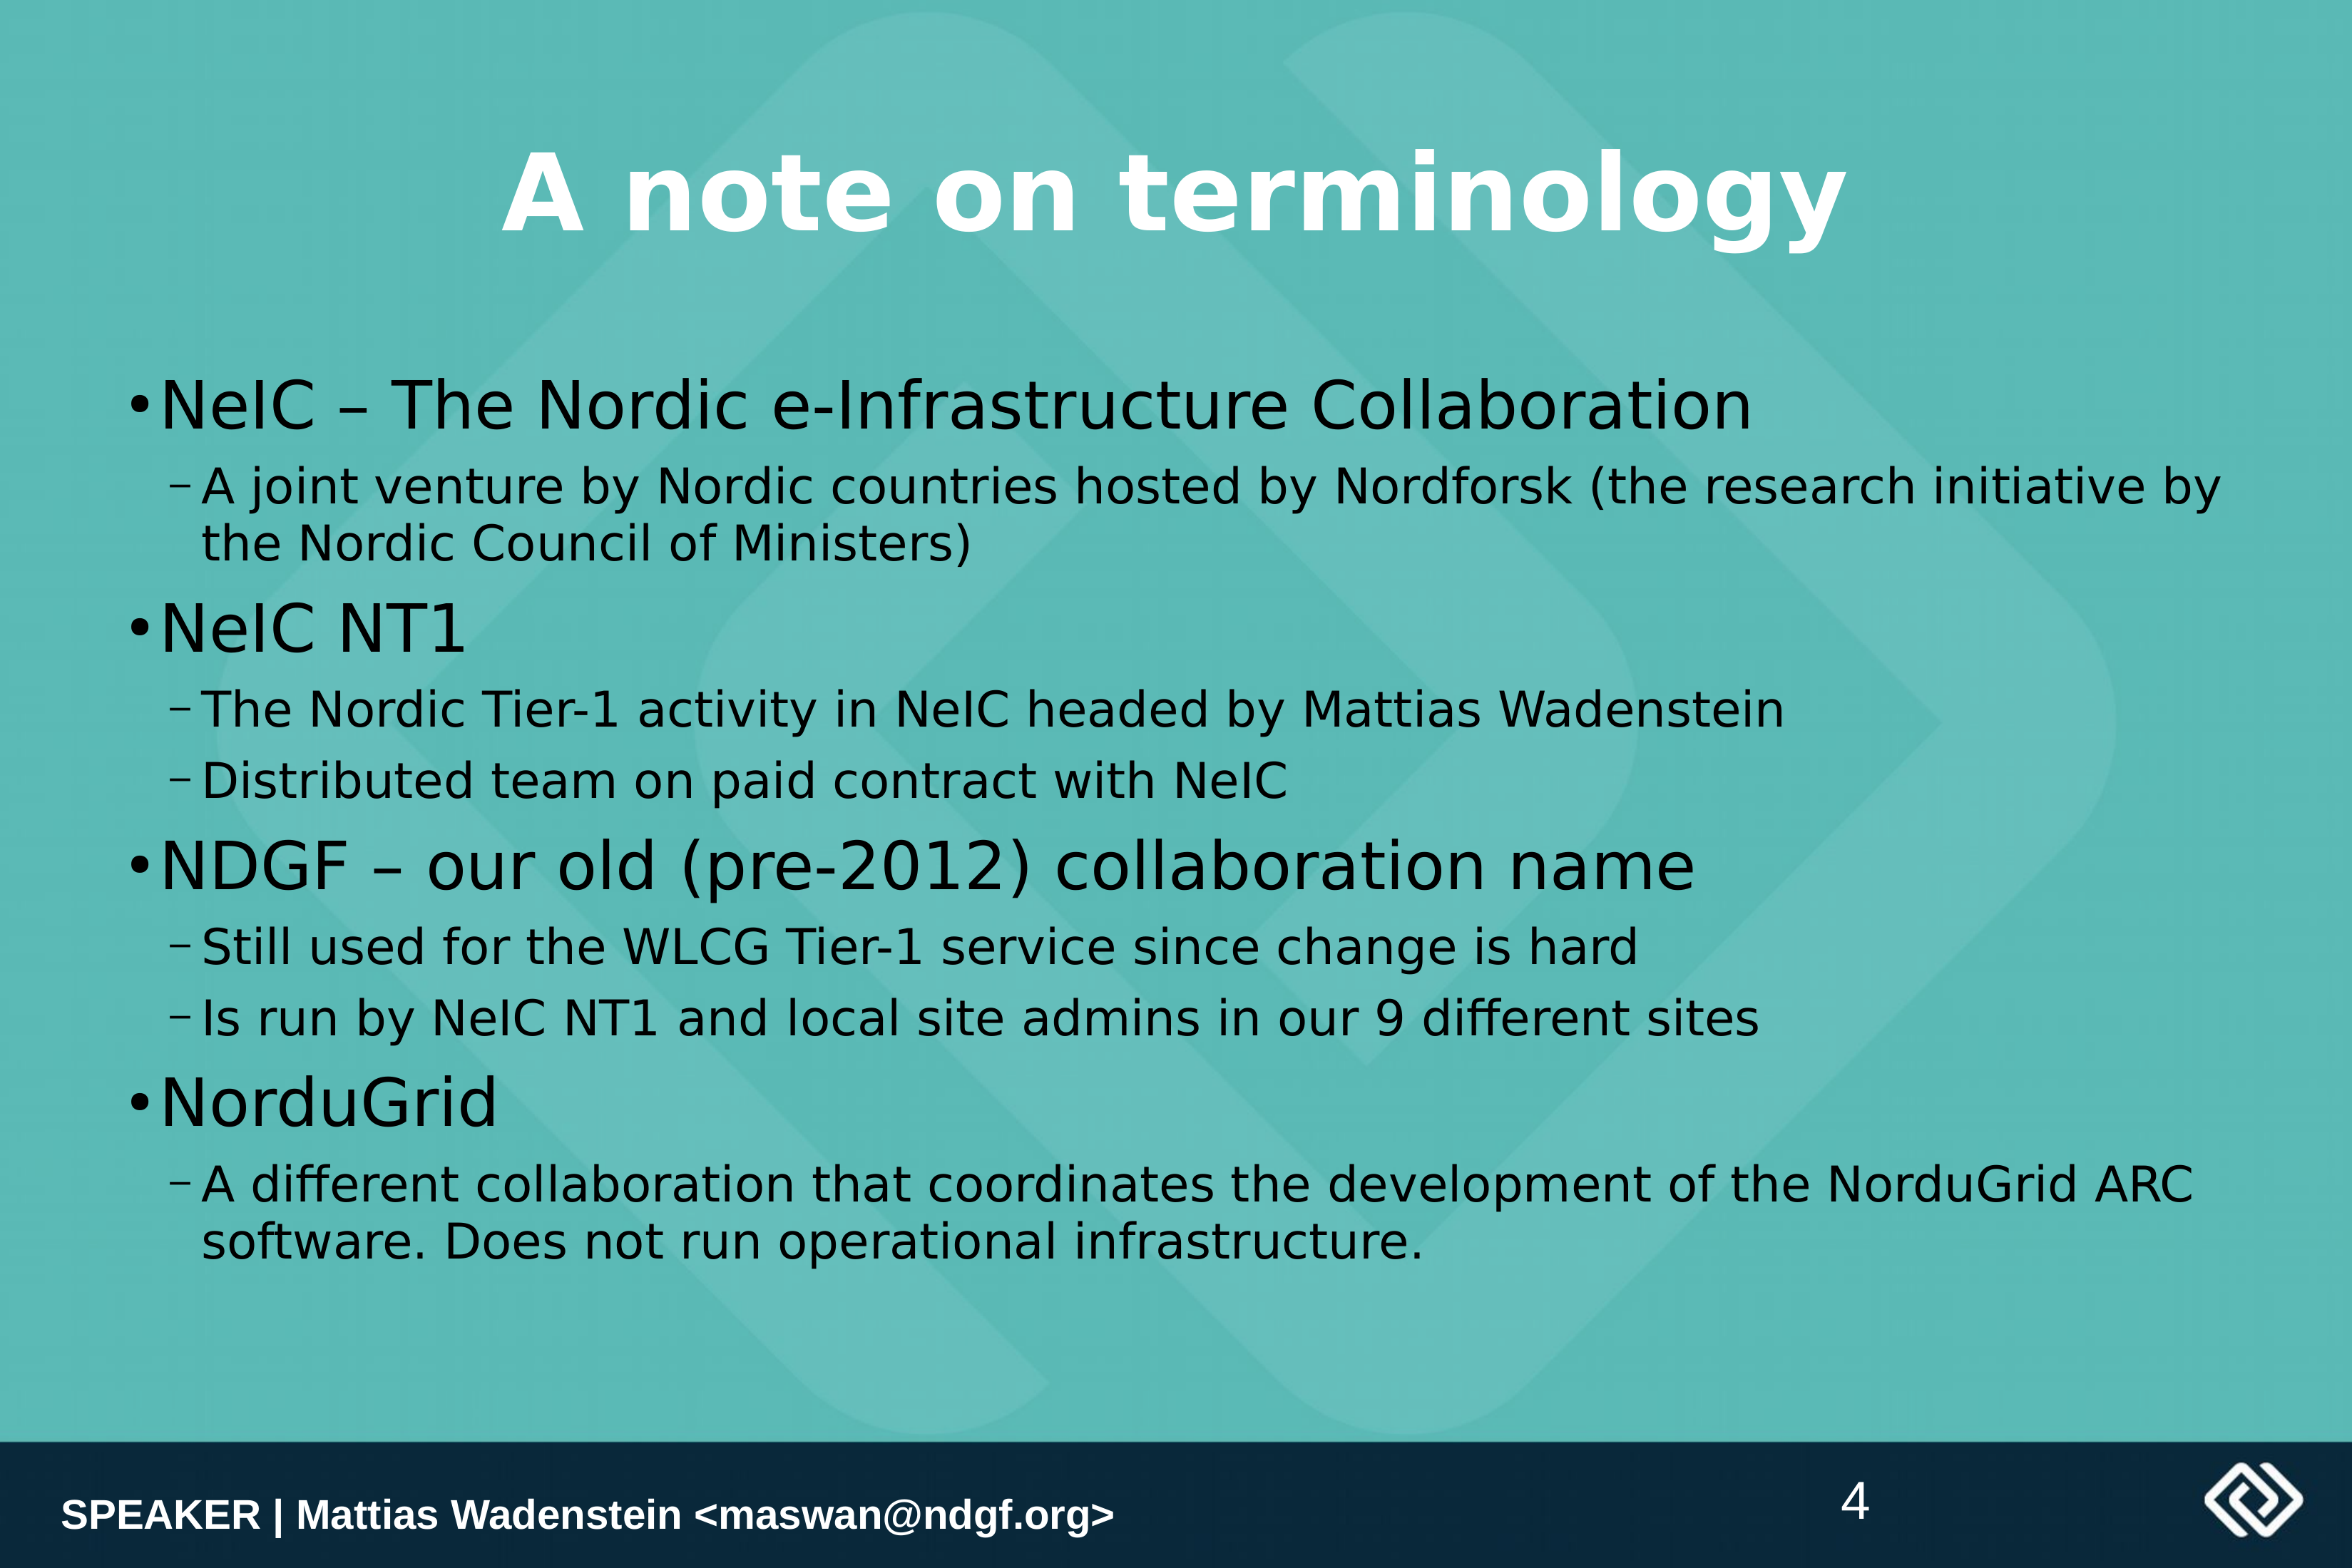

# A note on terminology
NeIC – The Nordic e-Infrastructure Collaboration
A joint venture by Nordic countries hosted by Nordforsk (the research initiative by the Nordic Council of Ministers)
NeIC NT1
The Nordic Tier-1 activity in NeIC headed by Mattias Wadenstein
Distributed team on paid contract with NeIC
NDGF – our old (pre-2012) collaboration name
Still used for the WLCG Tier-1 service since change is hard
Is run by NeIC NT1 and local site admins in our 9 different sites
NorduGrid
A different collaboration that coordinates the development of the NorduGrid ARC software. Does not run operational infrastructure.